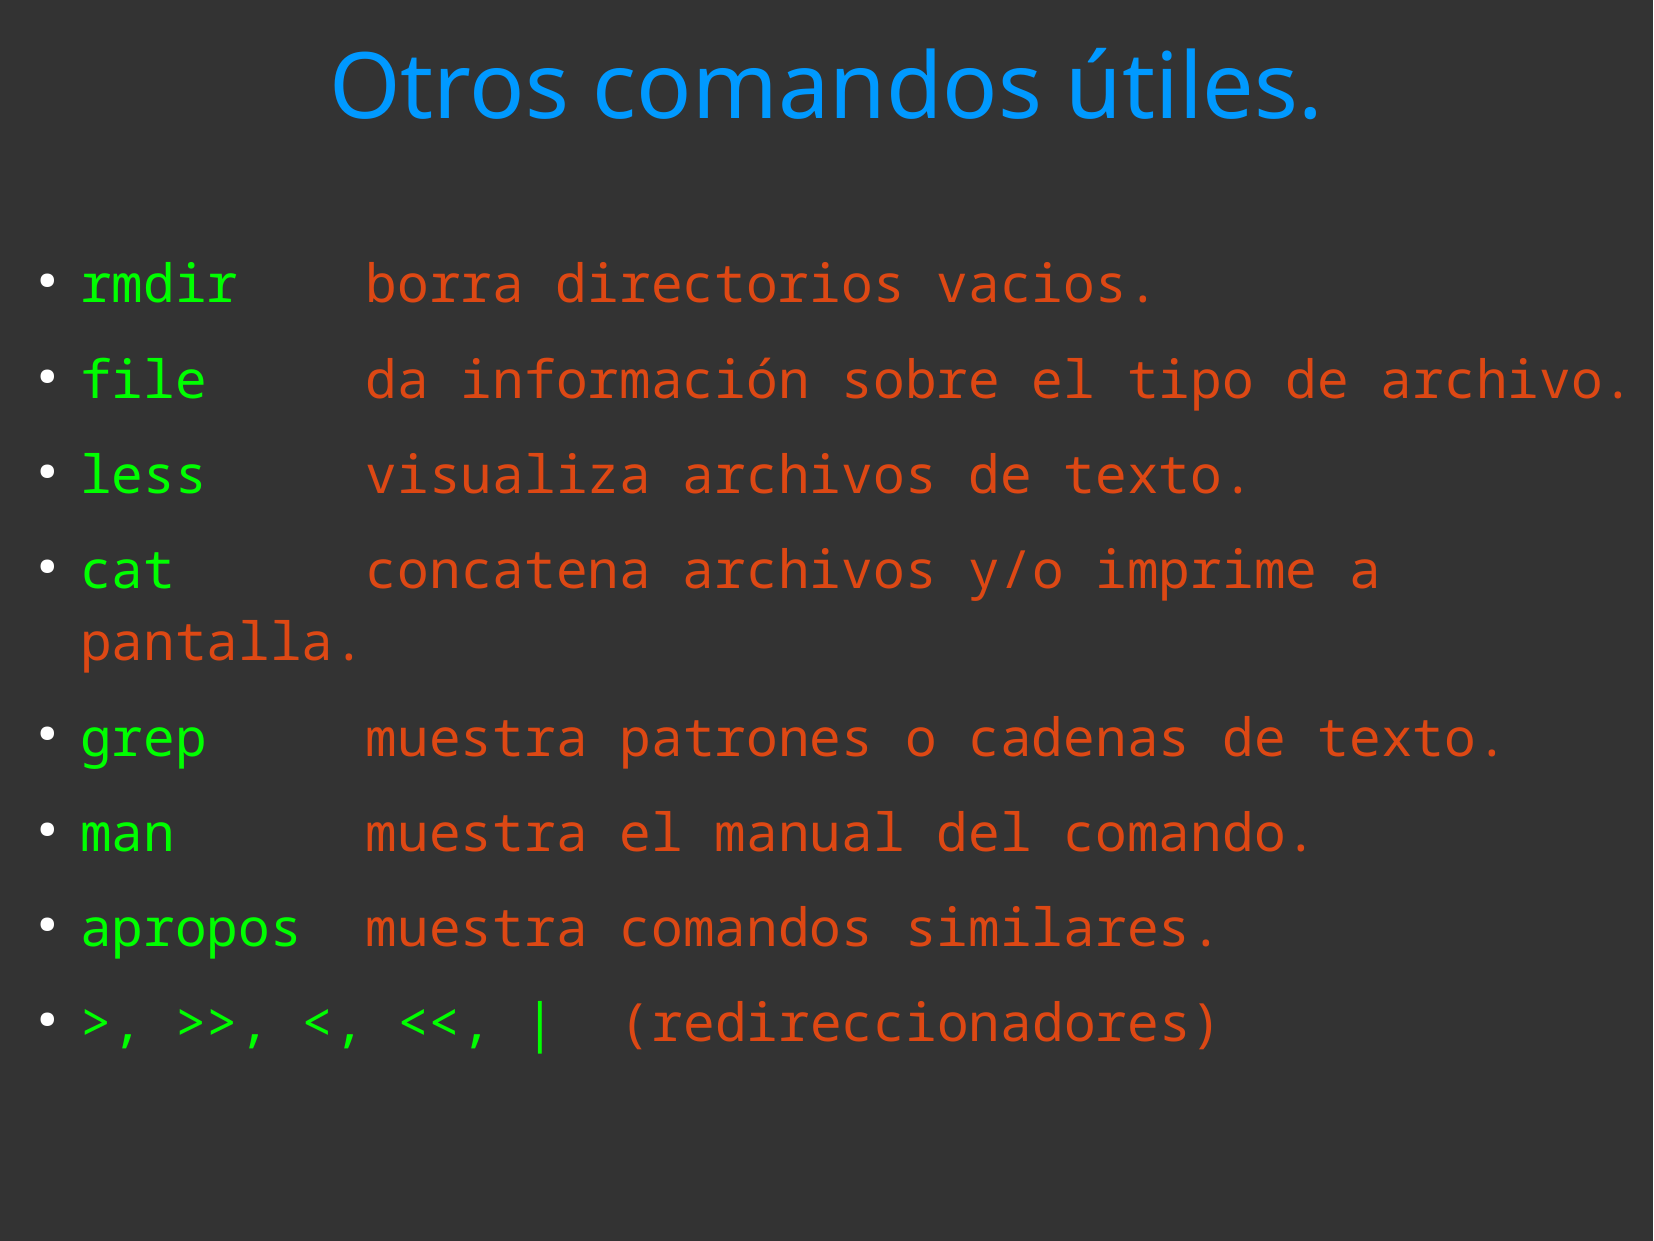

# Otros comandos útiles.
rmdir borra directorios vacios.
file da información sobre el tipo de archivo.
less visualiza archivos de texto.
cat concatena archivos y/o imprime a pantalla.
grep muestra patrones o cadenas de texto.
man muestra el manual del comando.
apropos muestra comandos similares.
>, >>, <, <<, | (redireccionadores)